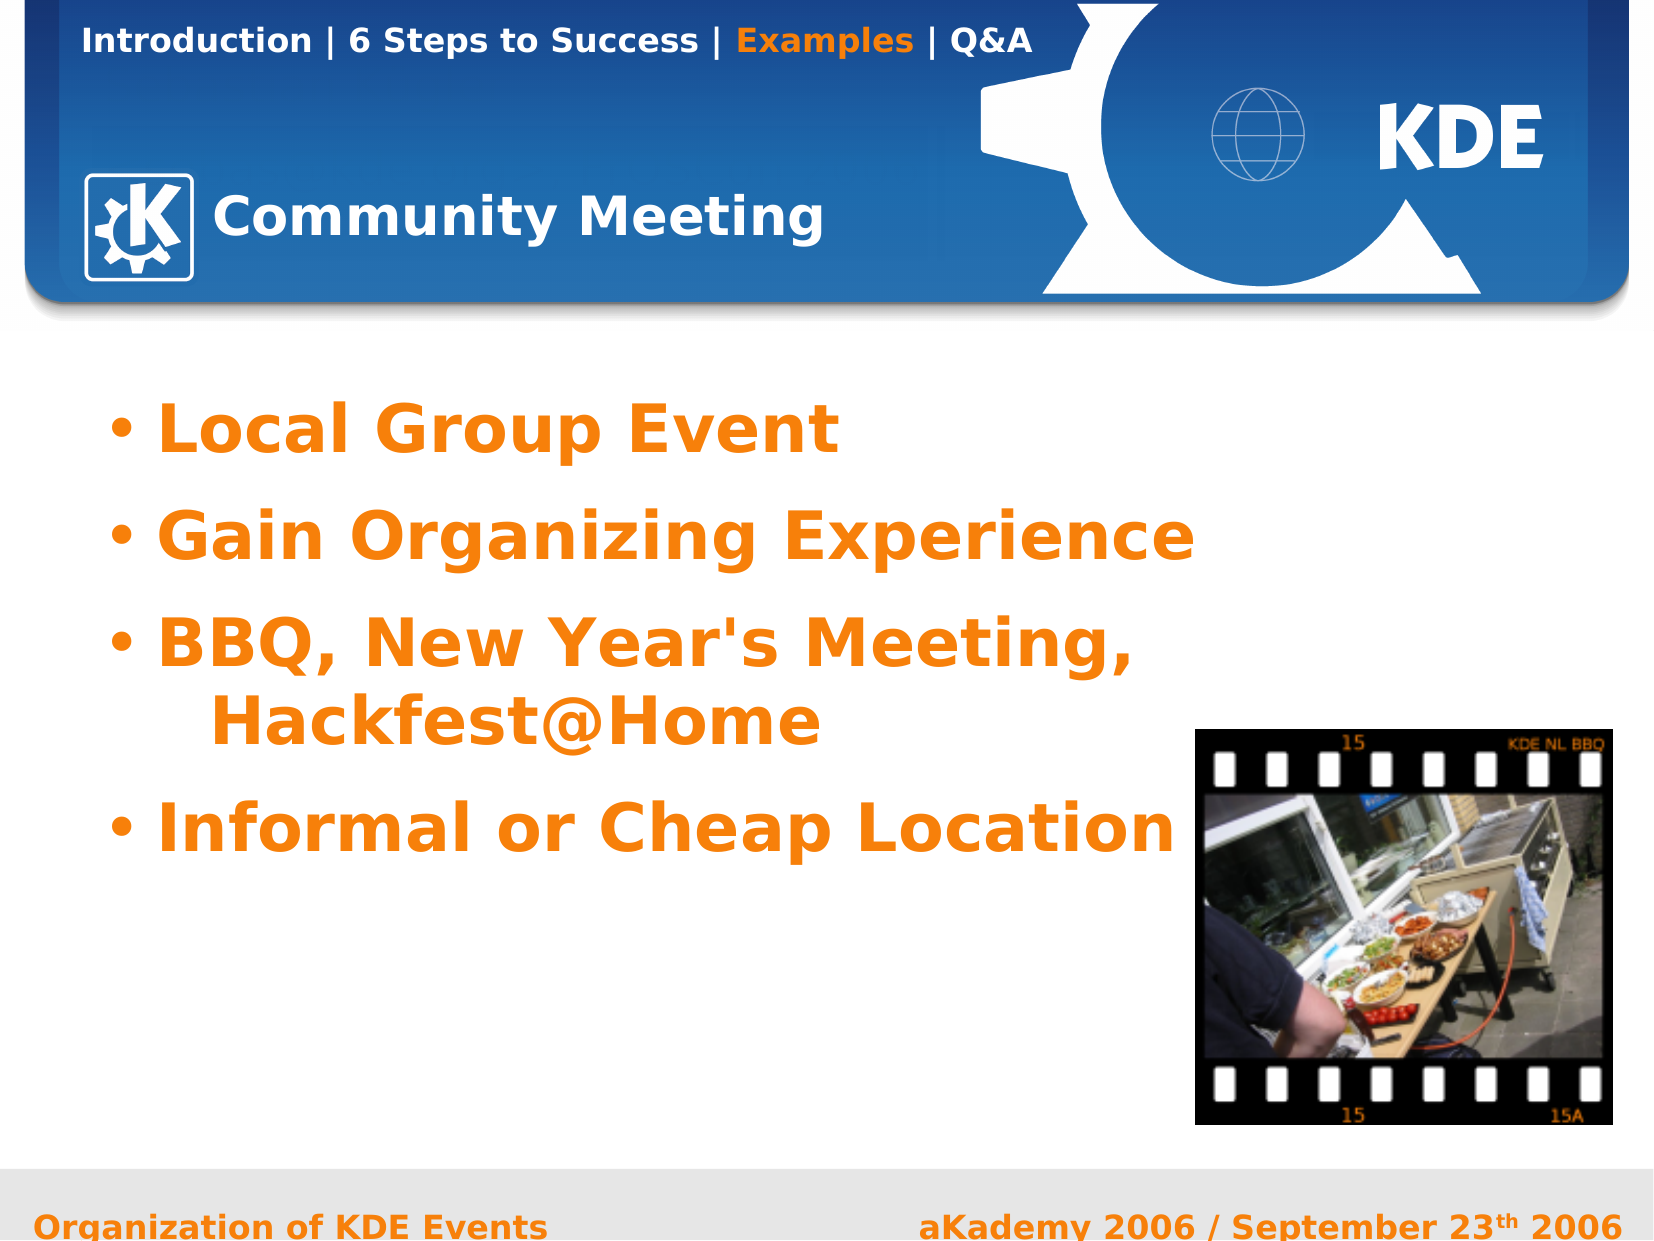

Introduction | 6 Steps to Success | Examples | Q&A
# Community Meeting
Local Group Event
Gain Organizing Experience
BBQ, New Year's Meeting, Hackfest@Home
Informal or Cheap Location